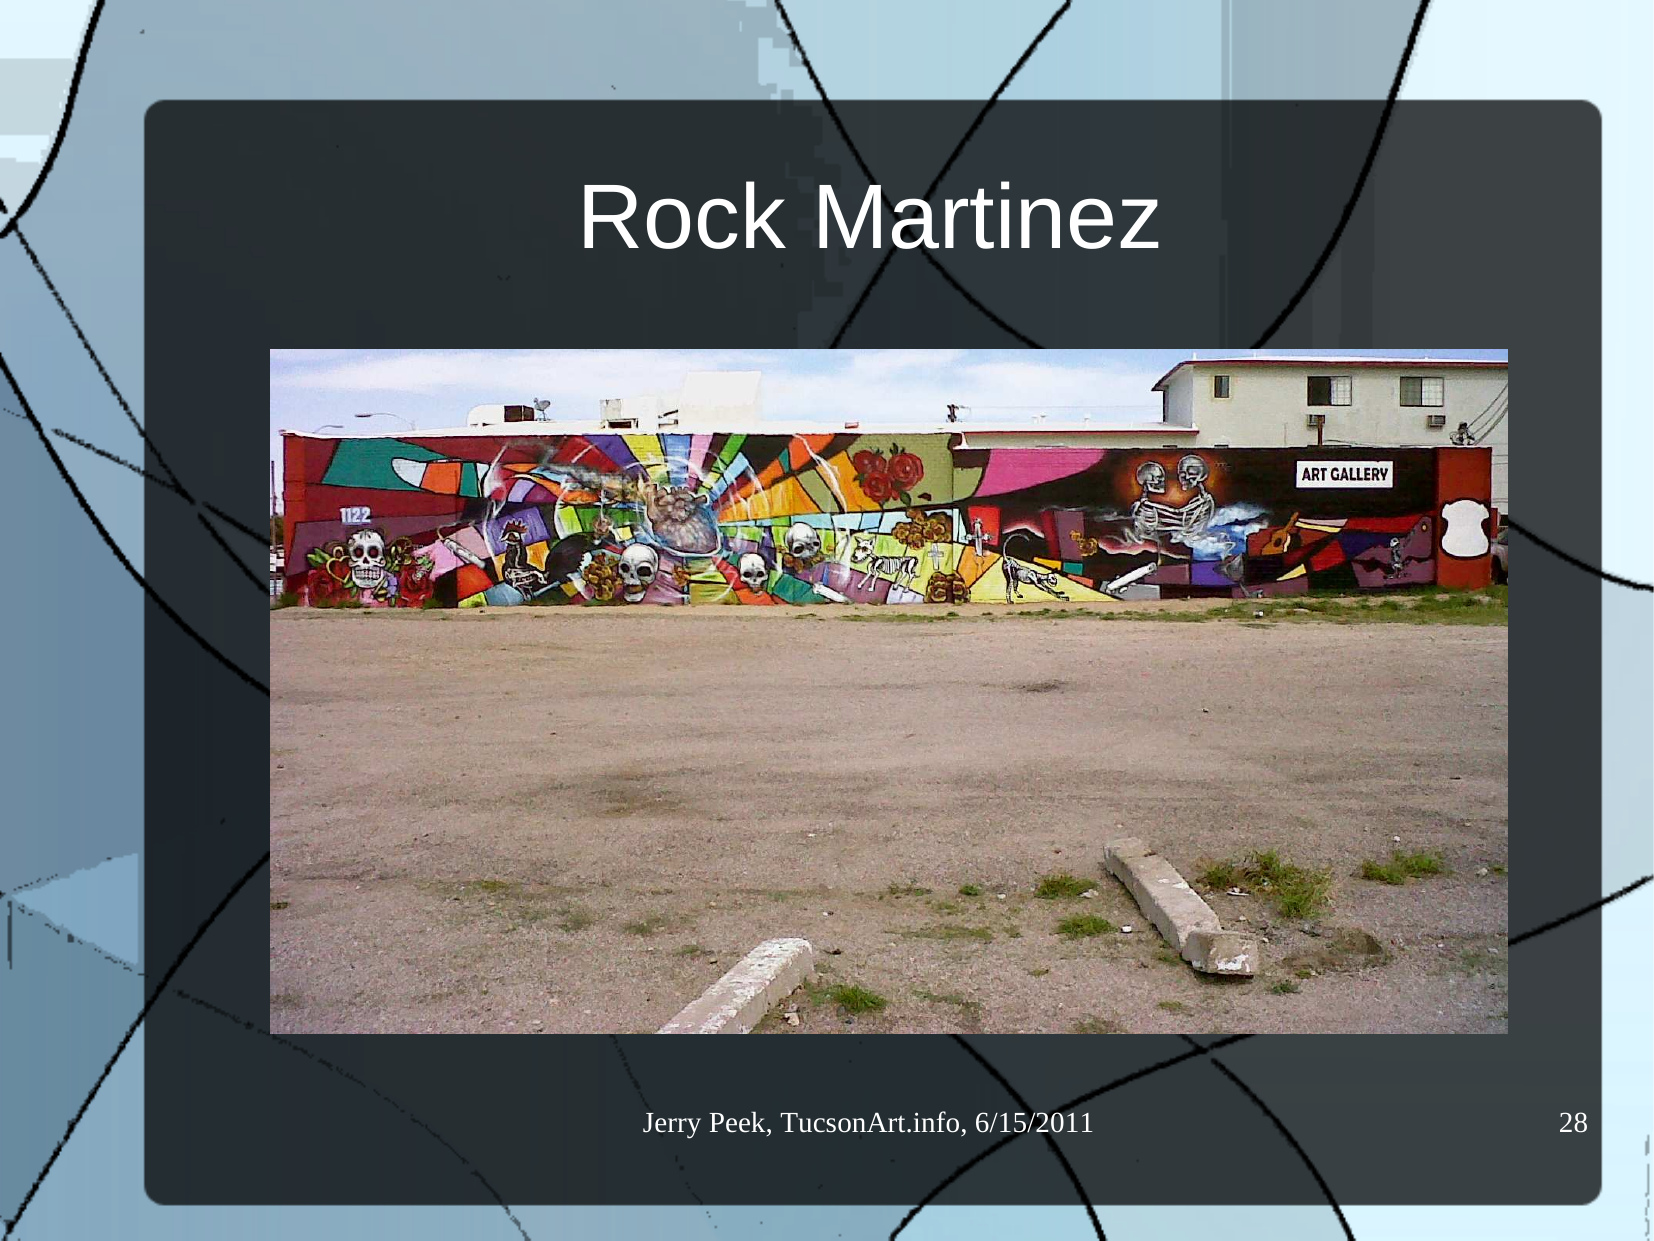

# Rock Martinez
Jerry Peek, TucsonArt.info, 6/15/2011
28